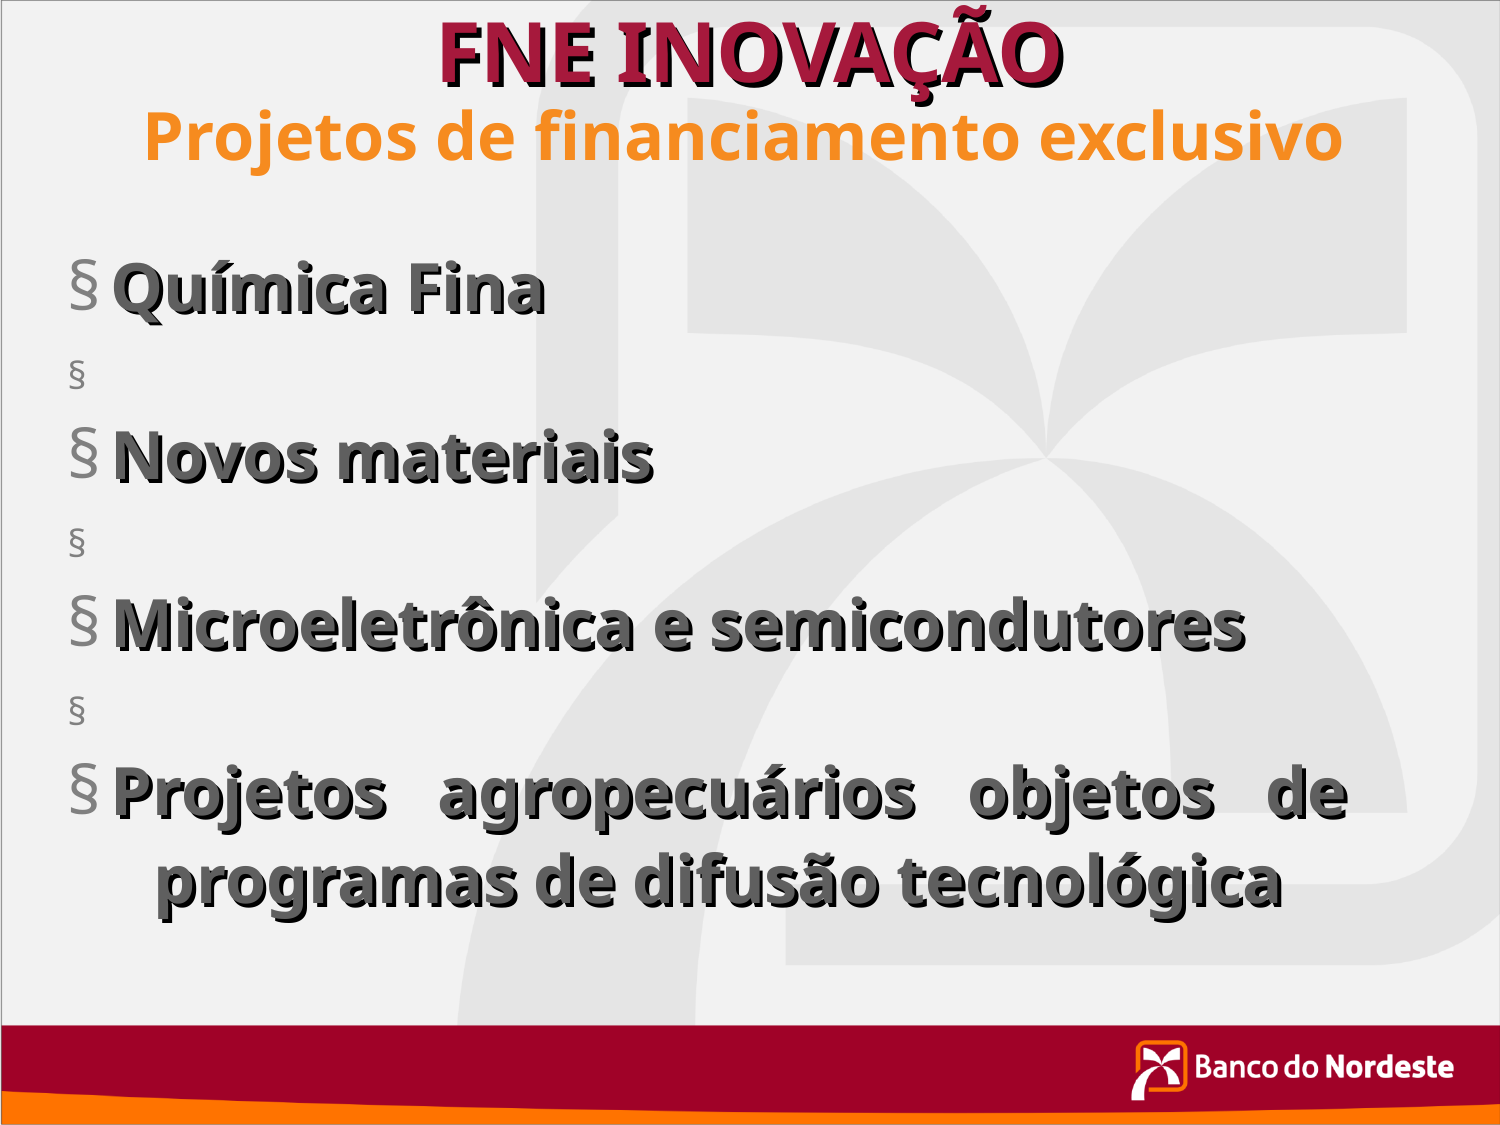

FNE INOVAÇÃO
Projetos de financiamento exclusivo
Química Fina
Novos materiais
Microeletrônica e semicondutores
Projetos agropecuários objetos de programas de difusão tecnológica